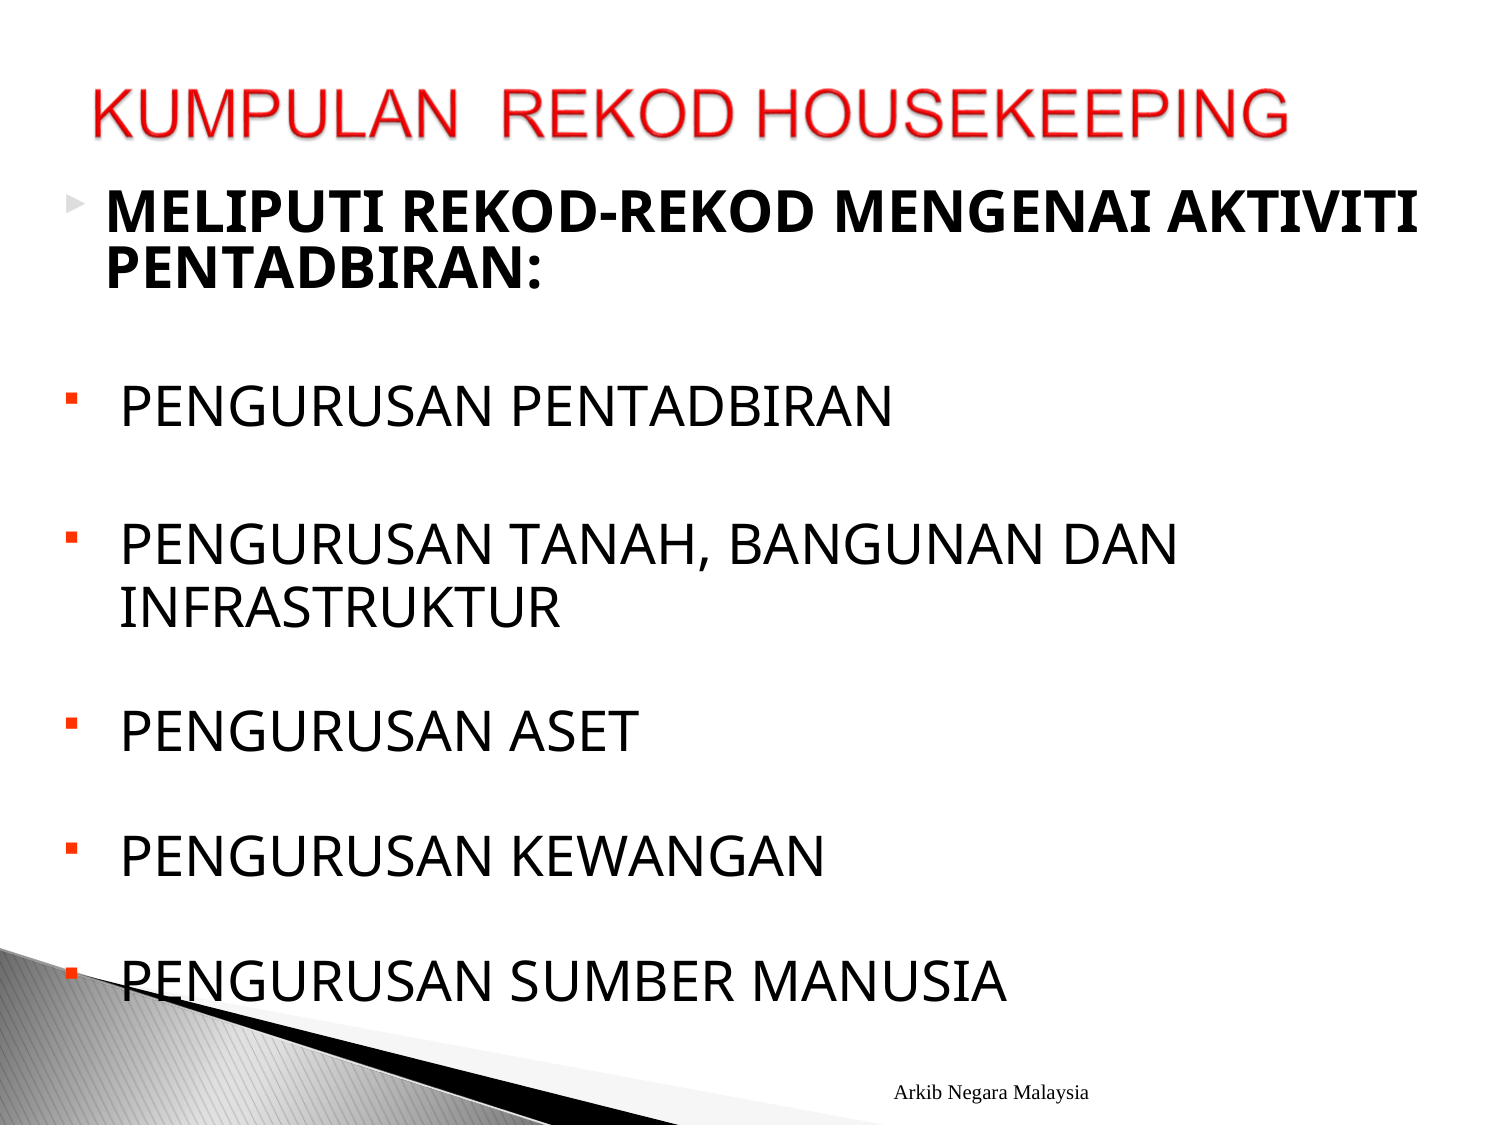

# MELIPUTI REKOD-REKOD MENGENAI AKTIVITI PENTADBIRAN:
 PENGURUSAN PENTADBIRAN
 PENGURUSAN TANAH, BANGUNAN DAN
 INFRASTRUKTUR
 PENGURUSAN ASET
 PENGURUSAN KEWANGAN
 PENGURUSAN SUMBER MANUSIA
Arkib Negara Malaysia